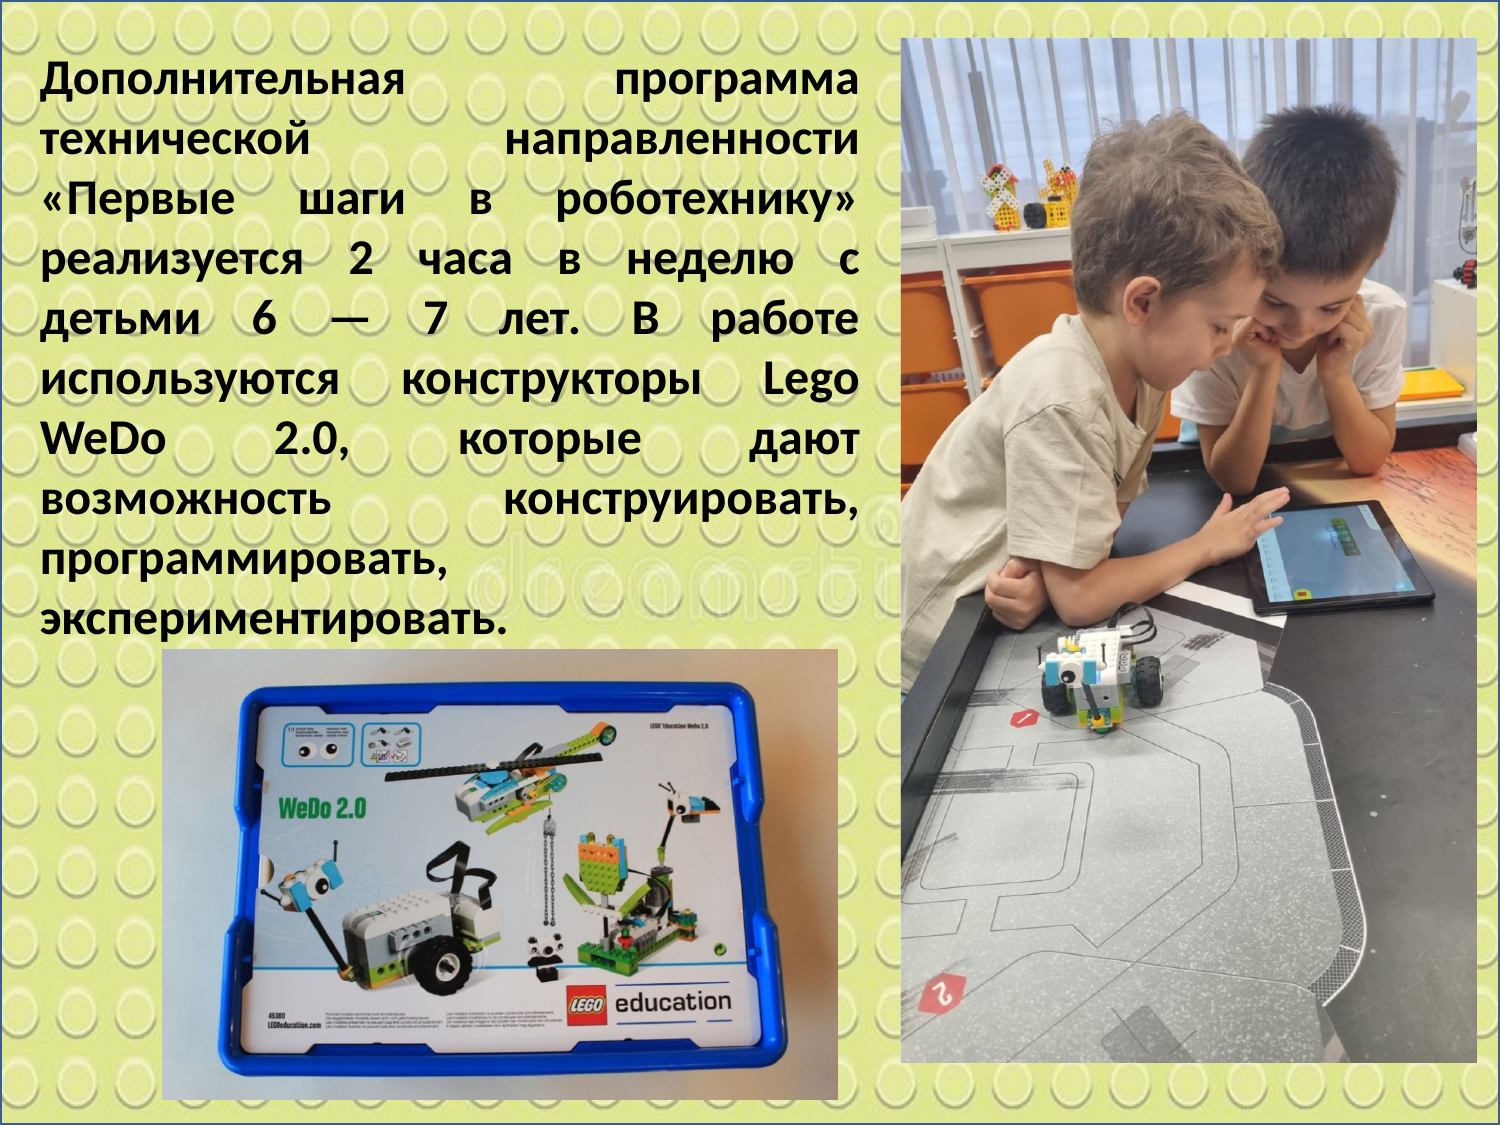

Дополнительная программа технической направленности «Первые шаги в роботехнику» реализуется 2 часа в неделю с детьми 6 — 7 лет. В работе используются конструкторы Lego WeDo 2.0, которые дают возможность конструировать, программировать, экспериментировать.